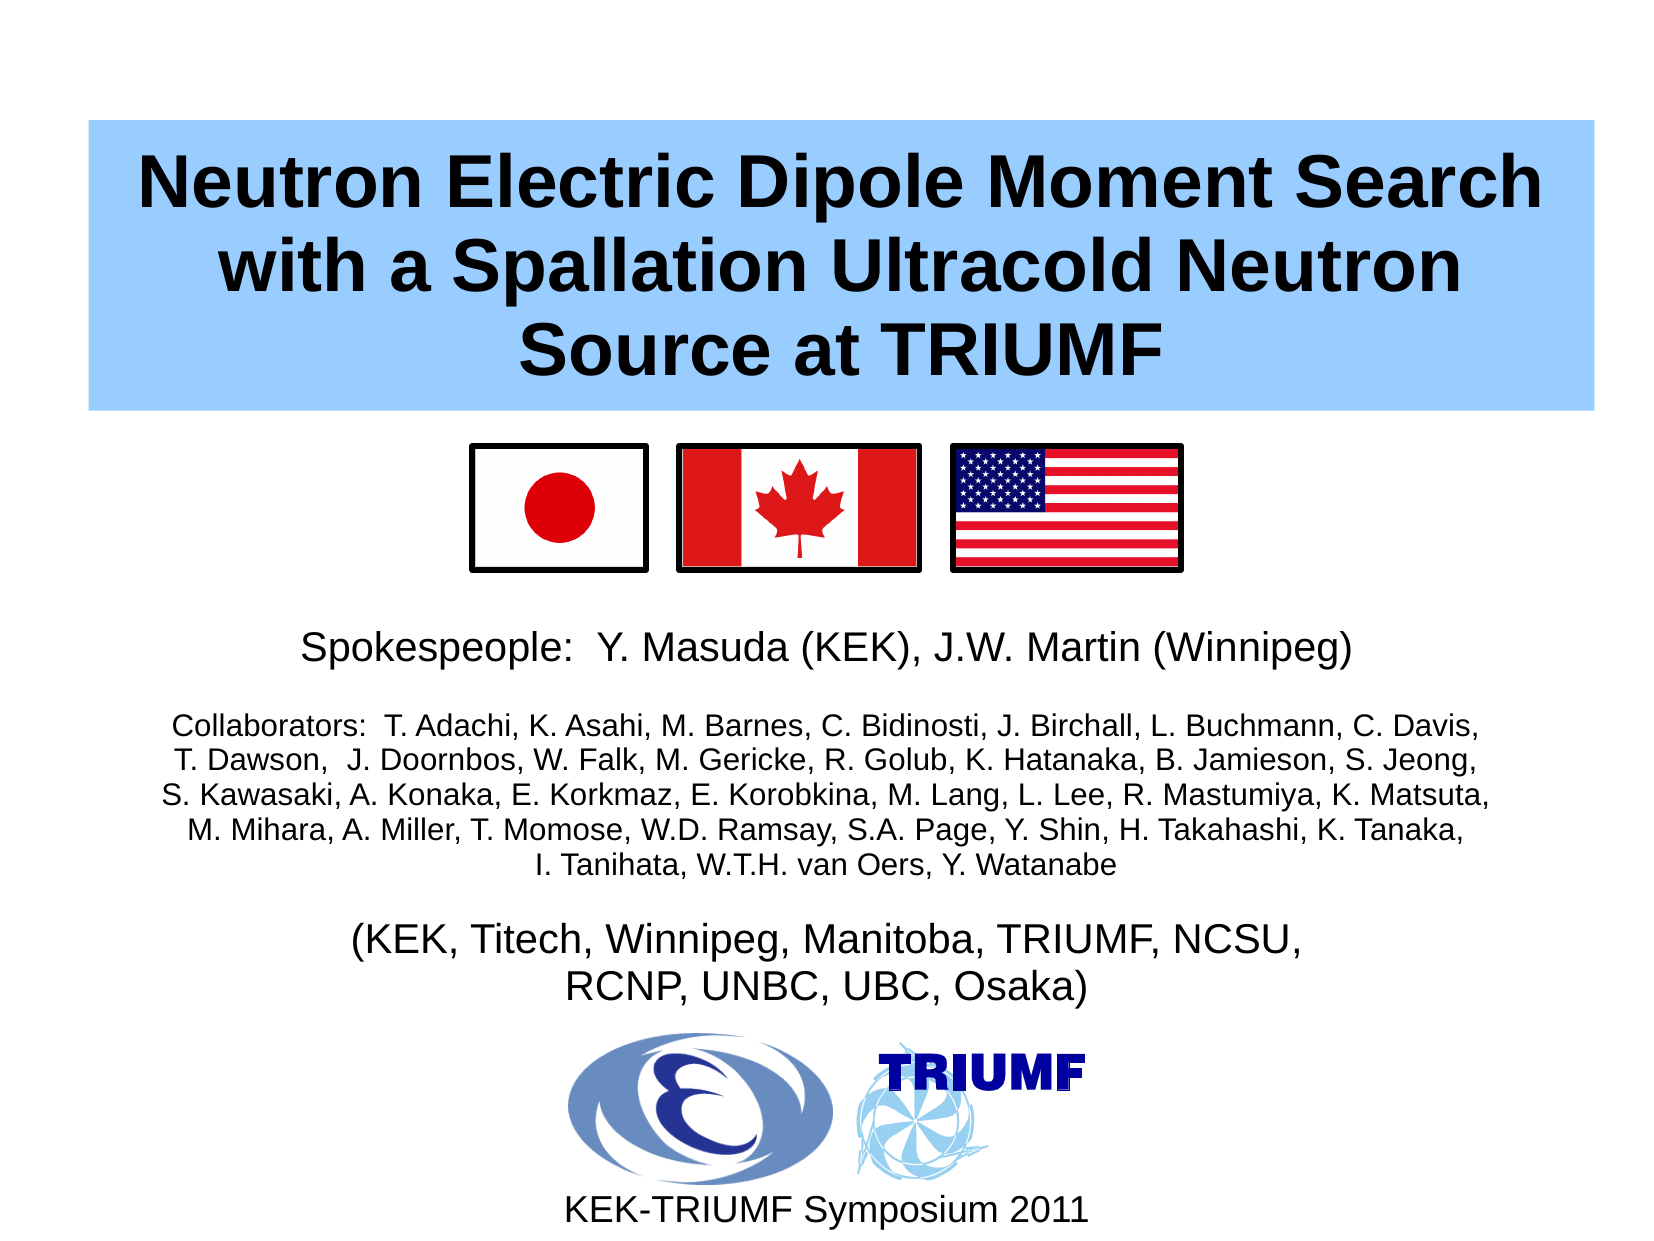

# Neutron Electric Dipole Moment Search with a Spallation Ultracold Neutron Source at TRIUMF
Spokespeople: Y. Masuda (KEK), J.W. Martin (Winnipeg)
Collaborators: T. Adachi, K. Asahi, M. Barnes, C. Bidinosti, J. Birchall, L. Buchmann, C. Davis,
T. Dawson, J. Doornbos, W. Falk, M. Gericke, R. Golub, K. Hatanaka, B. Jamieson, S. Jeong,
S. Kawasaki, A. Konaka, E. Korkmaz, E. Korobkina, M. Lang, L. Lee, R. Mastumiya, K. Matsuta,
M. Mihara, A. Miller, T. Momose, W.D. Ramsay, S.A. Page, Y. Shin, H. Takahashi, K. Tanaka,
I. Tanihata, W.T.H. van Oers, Y. Watanabe
(KEK, Titech, Winnipeg, Manitoba, TRIUMF, NCSU,
RCNP, UNBC, UBC, Osaka)
KEK-TRIUMF Symposium 2011